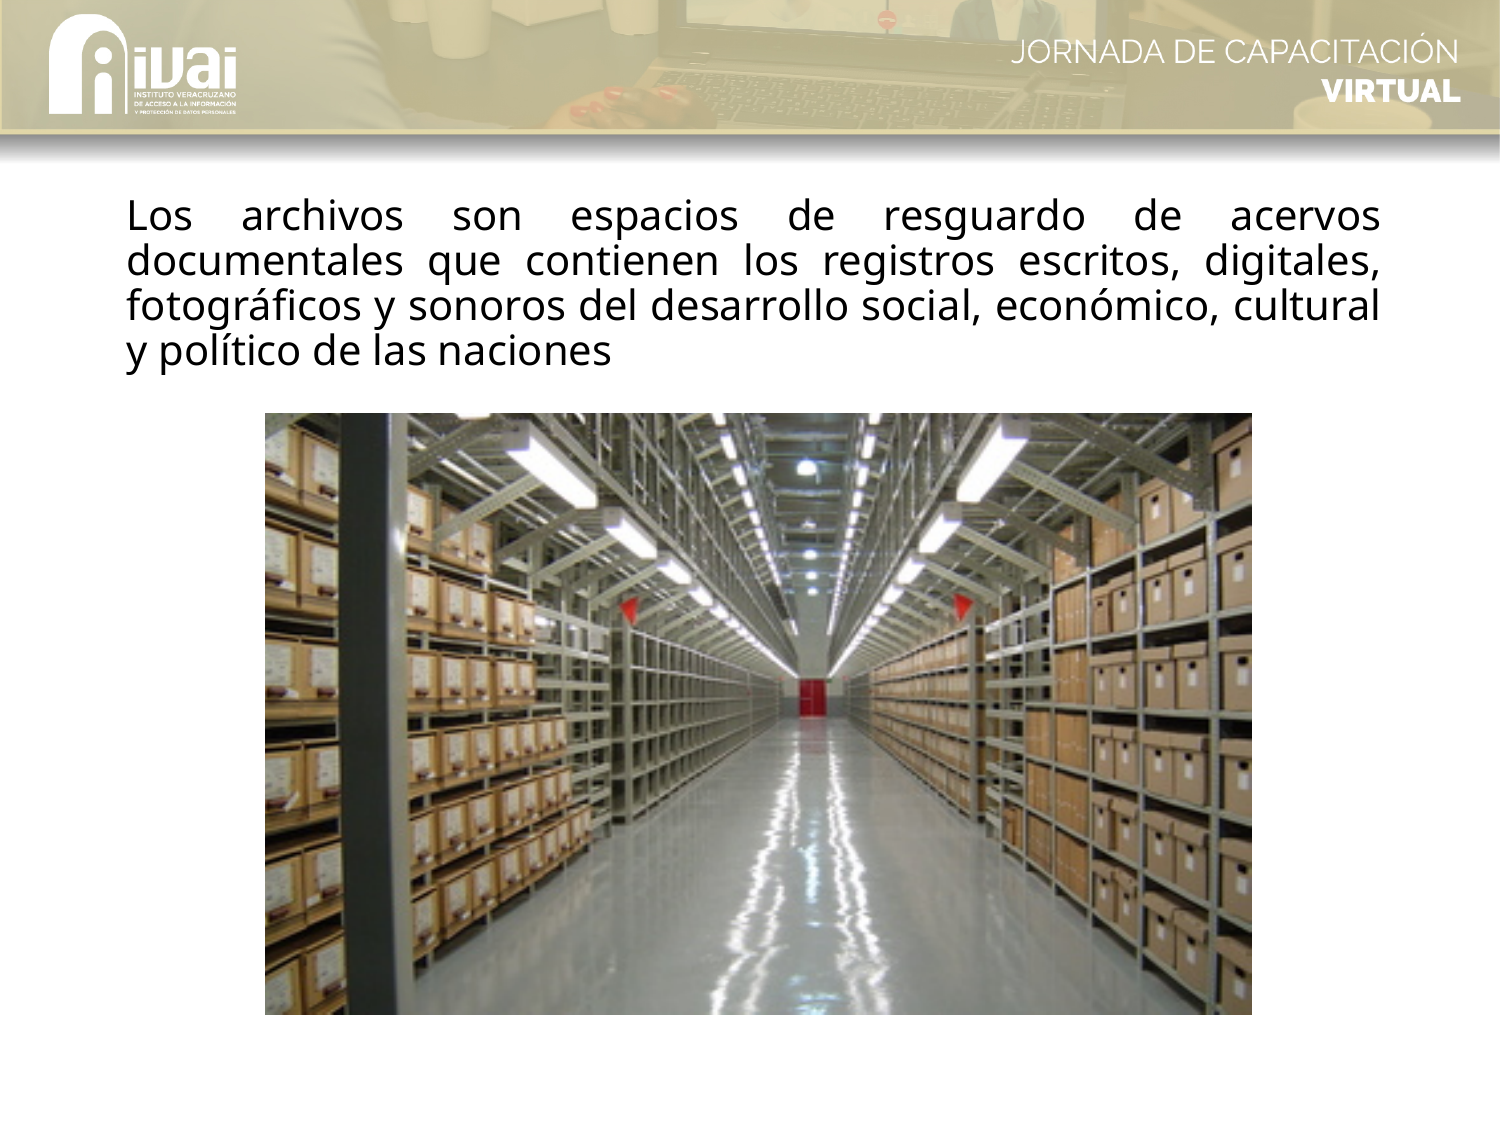

# Los archivos son espacios de resguardo de acervos documentales que contienen los registros escritos, digitales, fotográficos y sonoros del desarrollo social, económico, cultural y político de las naciones